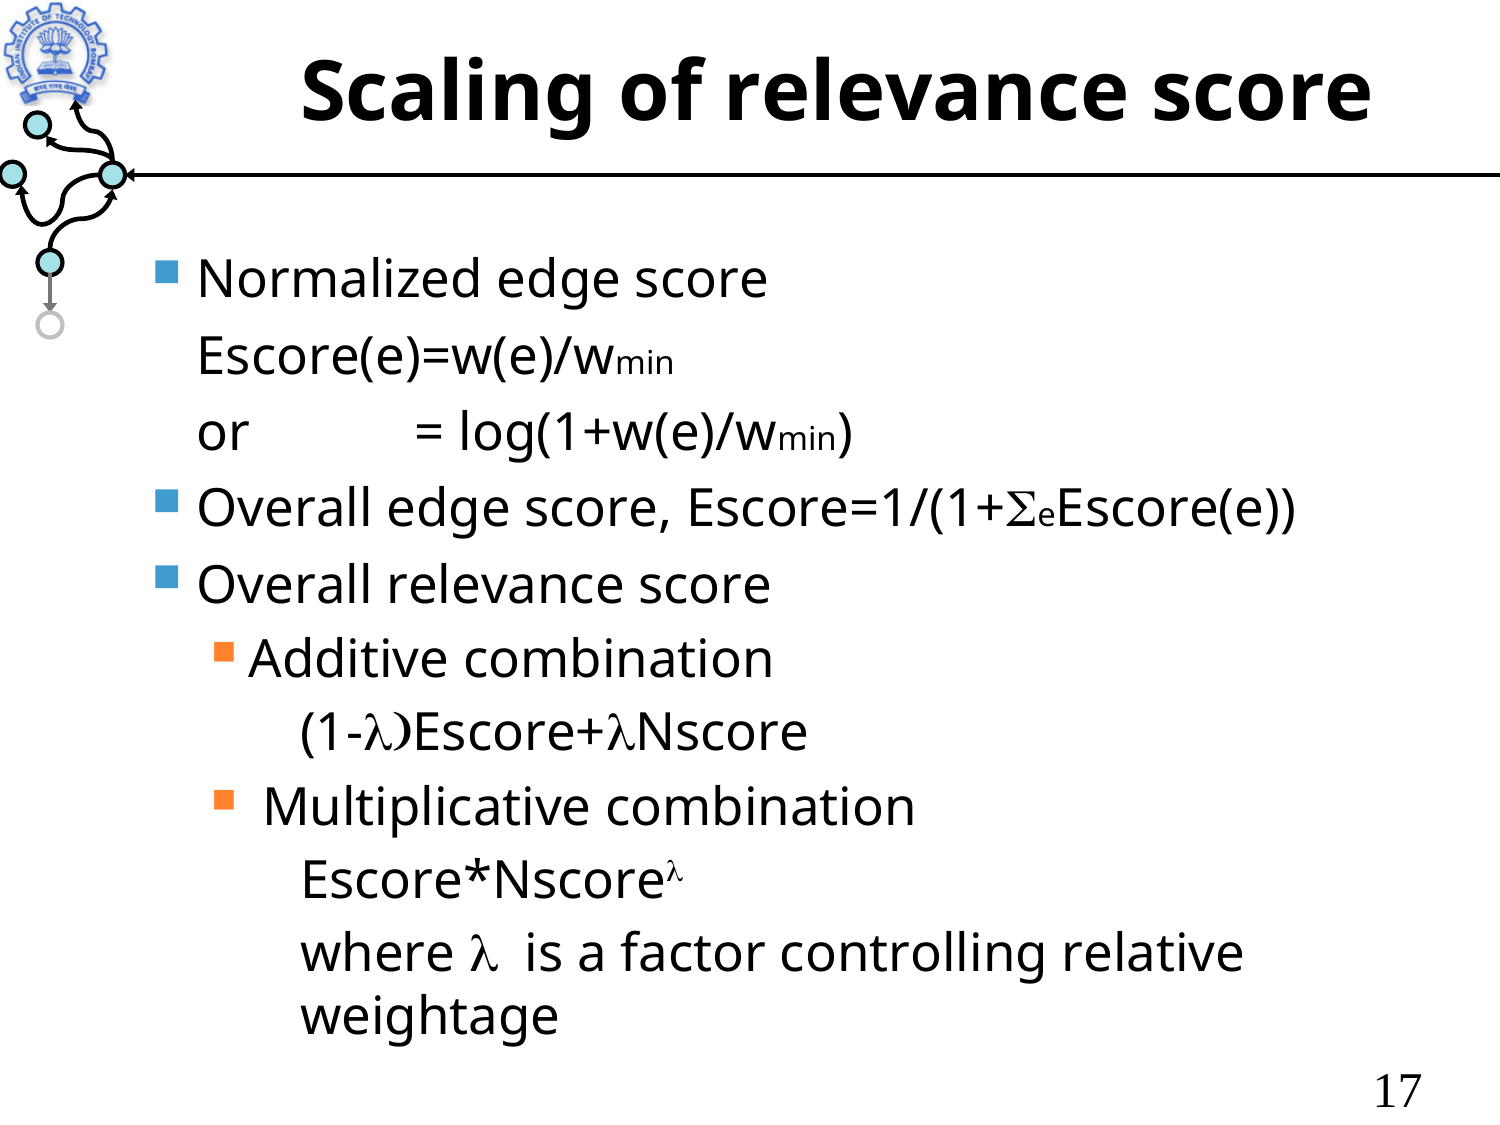

# Scaling of relevance score
Normalized edge score
Escore(e)=w(e)/wmin
or = log(1+w(e)/wmin)
Overall edge score, Escore=1/(1+eEscore(e))
Overall relevance score
Additive combination
(1-l)Escore+lNscore
 Multiplicative combination
Escore*Nscorel
where l is a factor controlling relative weightage
17